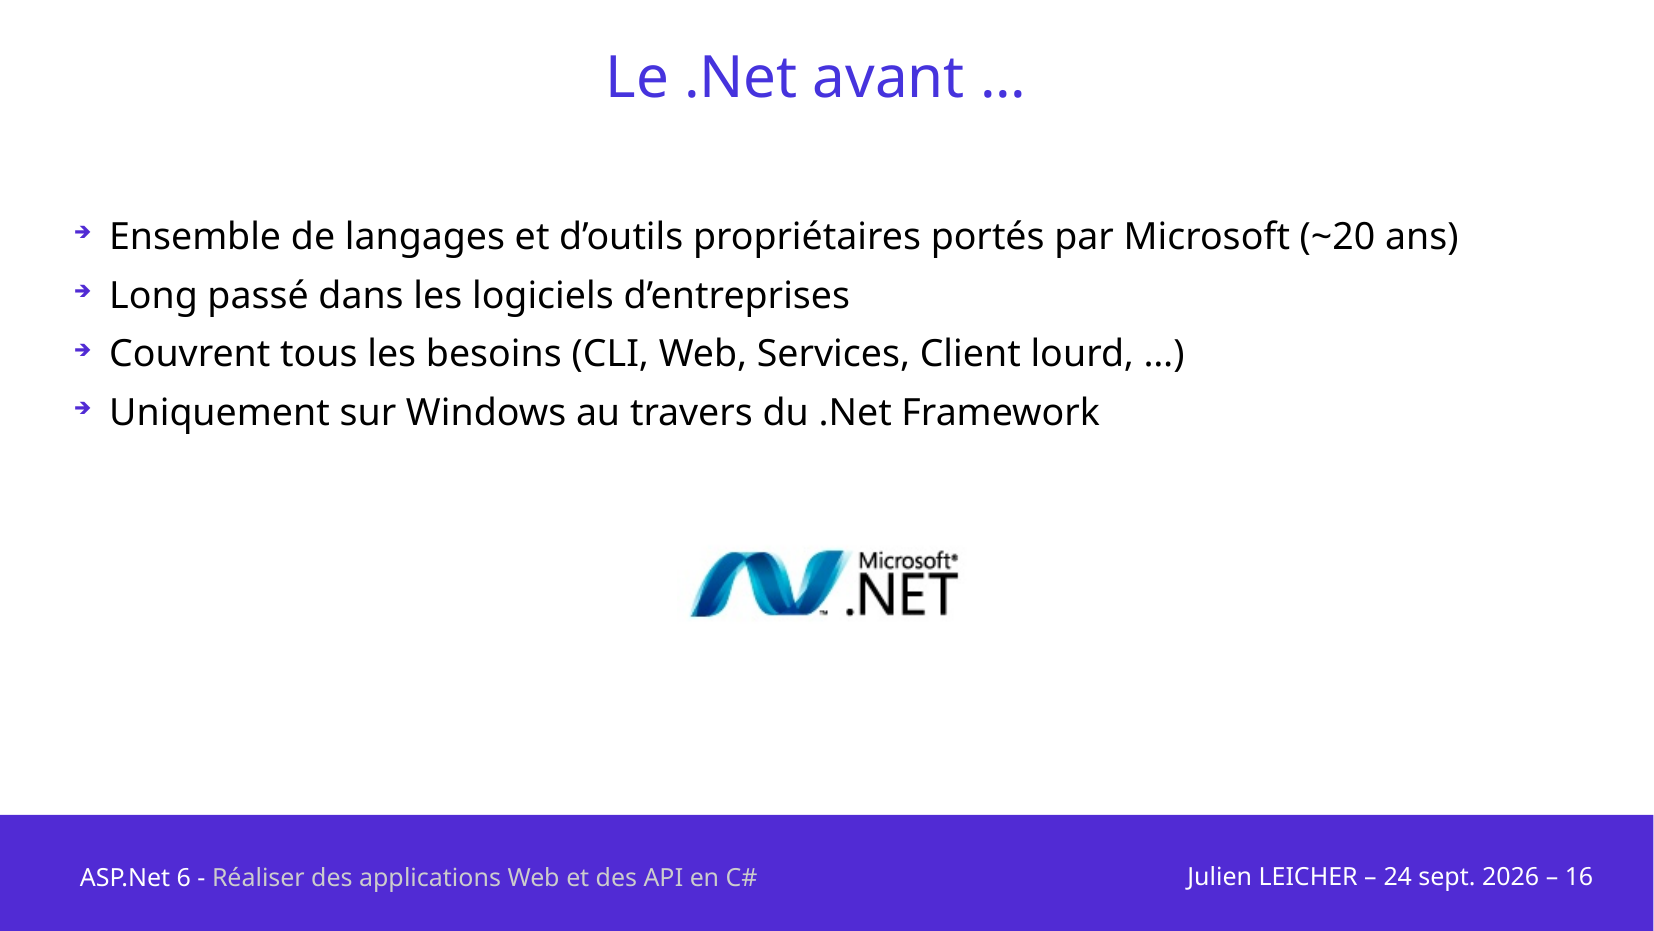

Le .Net avant ...
Ensemble de langages et d’outils propriétaires portés par Microsoft (~20 ans)
Long passé dans les logiciels d’entreprises
Couvrent tous les besoins (CLI, Web, Services, Client lourd, …)
Uniquement sur Windows au travers du .Net Framework
Julien LEICHER – –
ASP.Net 6 - Réaliser des applications Web et des API en C#